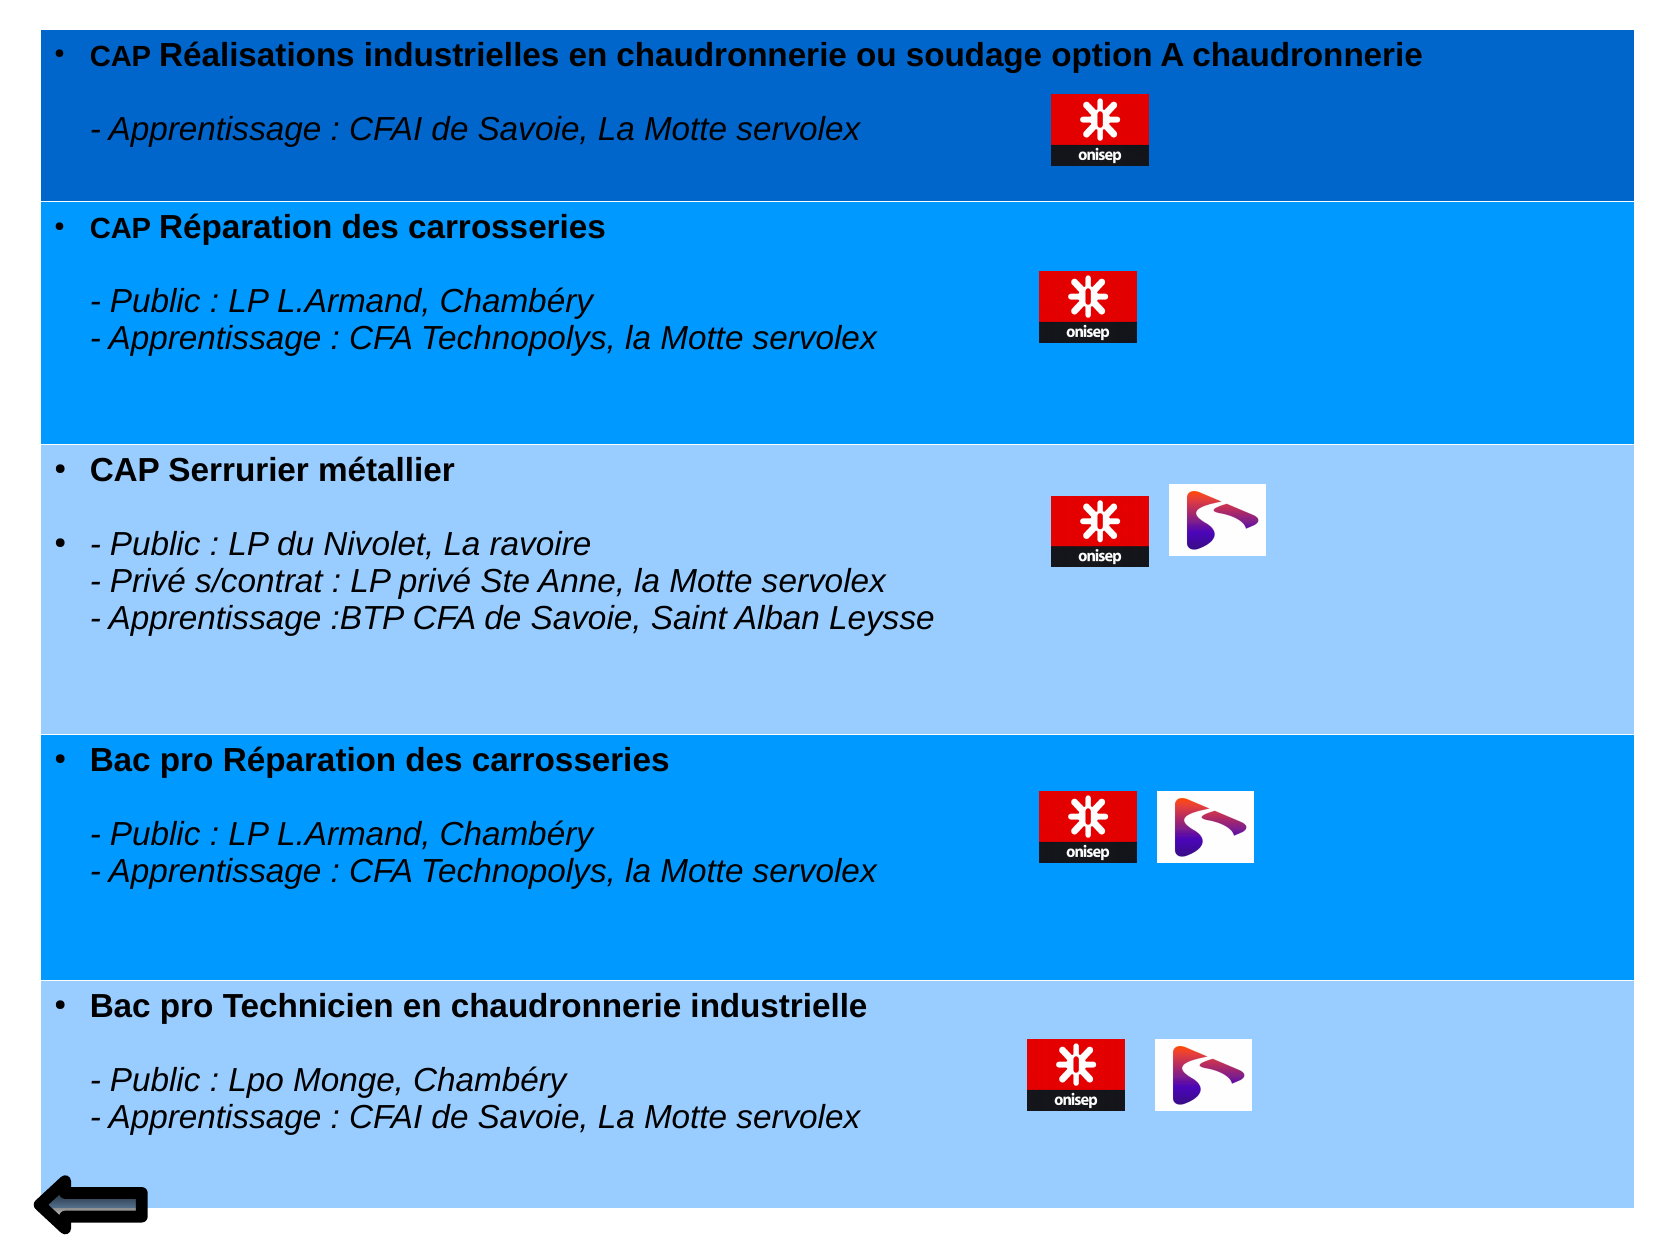

| CAP Réalisations industrielles en chaudronnerie ou soudage option A chaudronnerie - Apprentissage : CFAI de Savoie, La Motte servolex |
| --- |
| CAP Réparation des carrosseries - Public : LP L.Armand, Chambéry - Apprentissage : CFA Technopolys, la Motte servolex |
| CAP Serrurier métallier - Public : LP du Nivolet, La ravoire - Privé s/contrat : LP privé Ste Anne, la Motte servolex - Apprentissage :BTP CFA de Savoie, Saint Alban Leysse |
| Bac pro Réparation des carrosseries - Public : LP L.Armand, Chambéry - Apprentissage : CFA Technopolys, la Motte servolex |
| Bac pro Technicien en chaudronnerie industrielle - Public : Lpo Monge, Chambéry - Apprentissage : CFAI de Savoie, La Motte servolex |